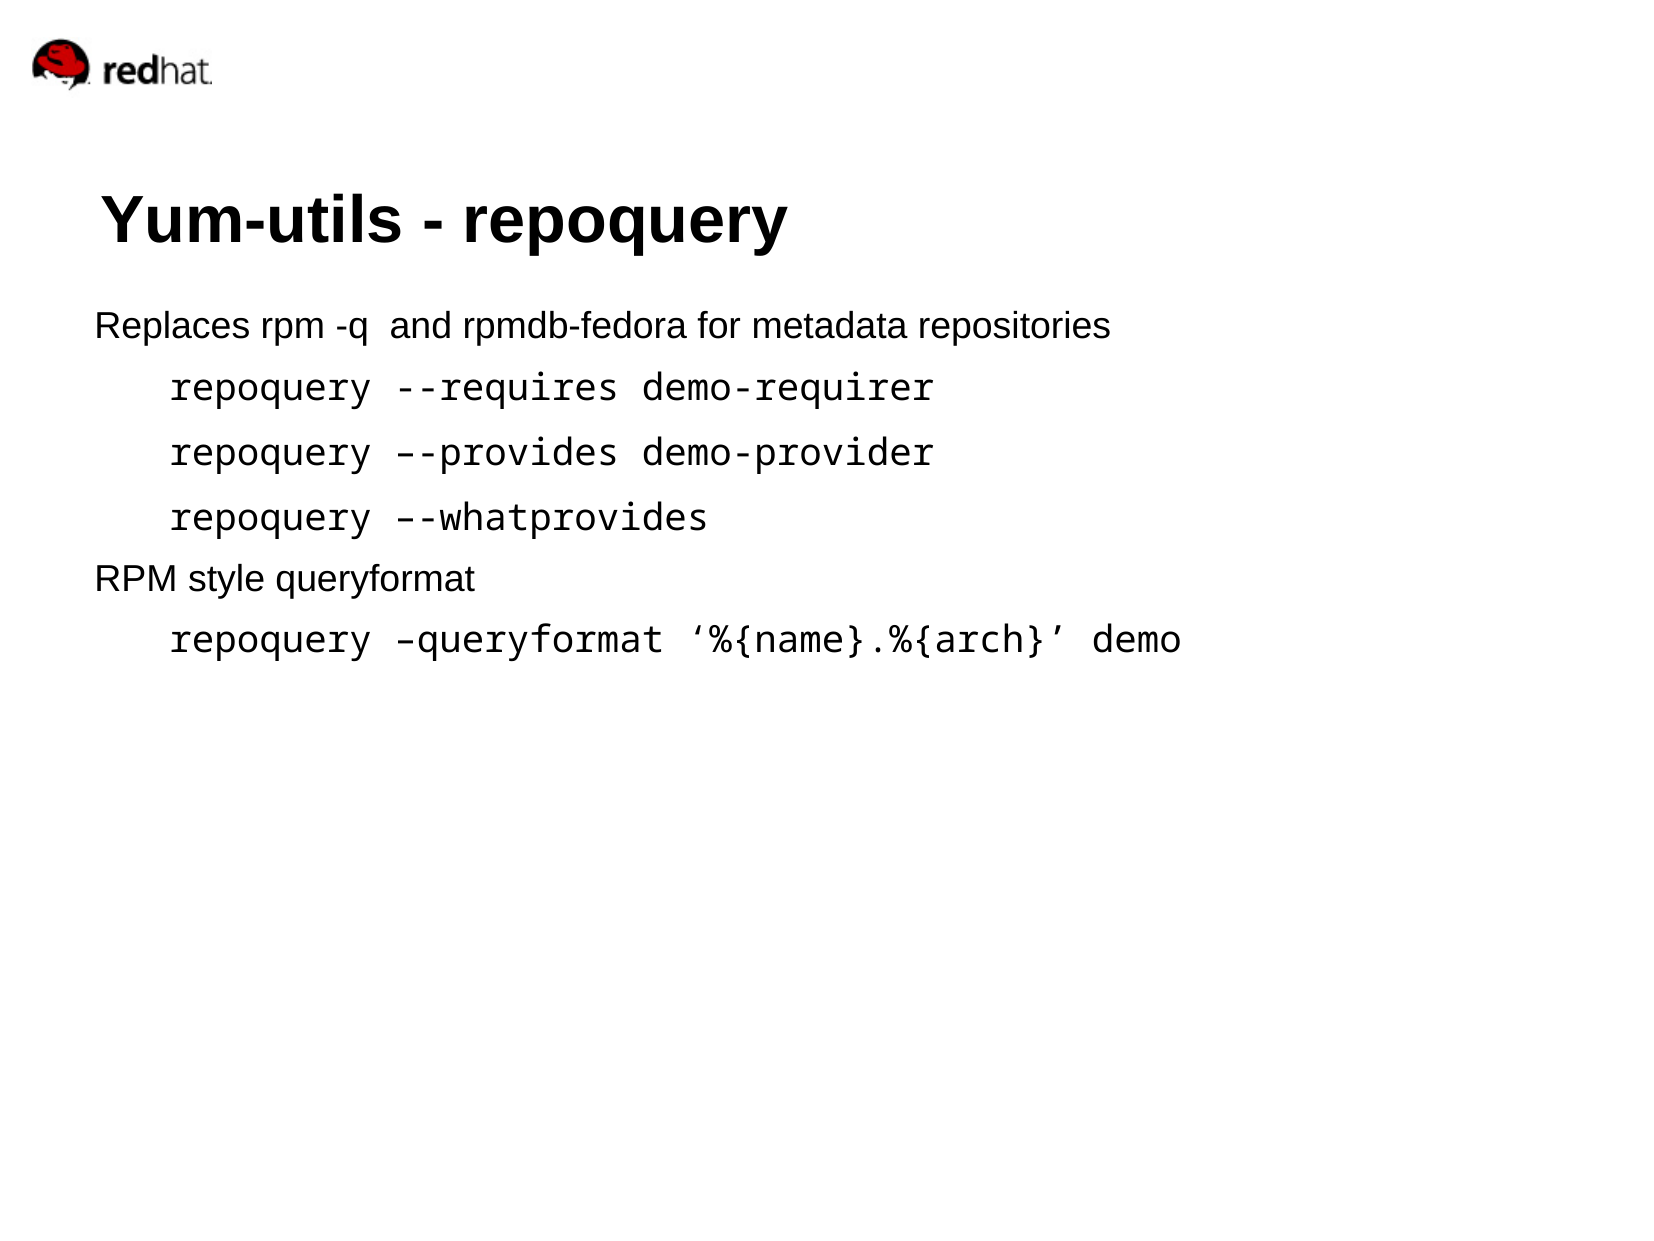

# Yum-utils - repoquery
Replaces rpm -q and rpmdb-fedora for metadata repositories
repoquery --requires demo-requirer
repoquery –-provides demo-provider
repoquery –-whatprovides
RPM style queryformat
repoquery –queryformat ‘%{name}.%{arch}’ demo